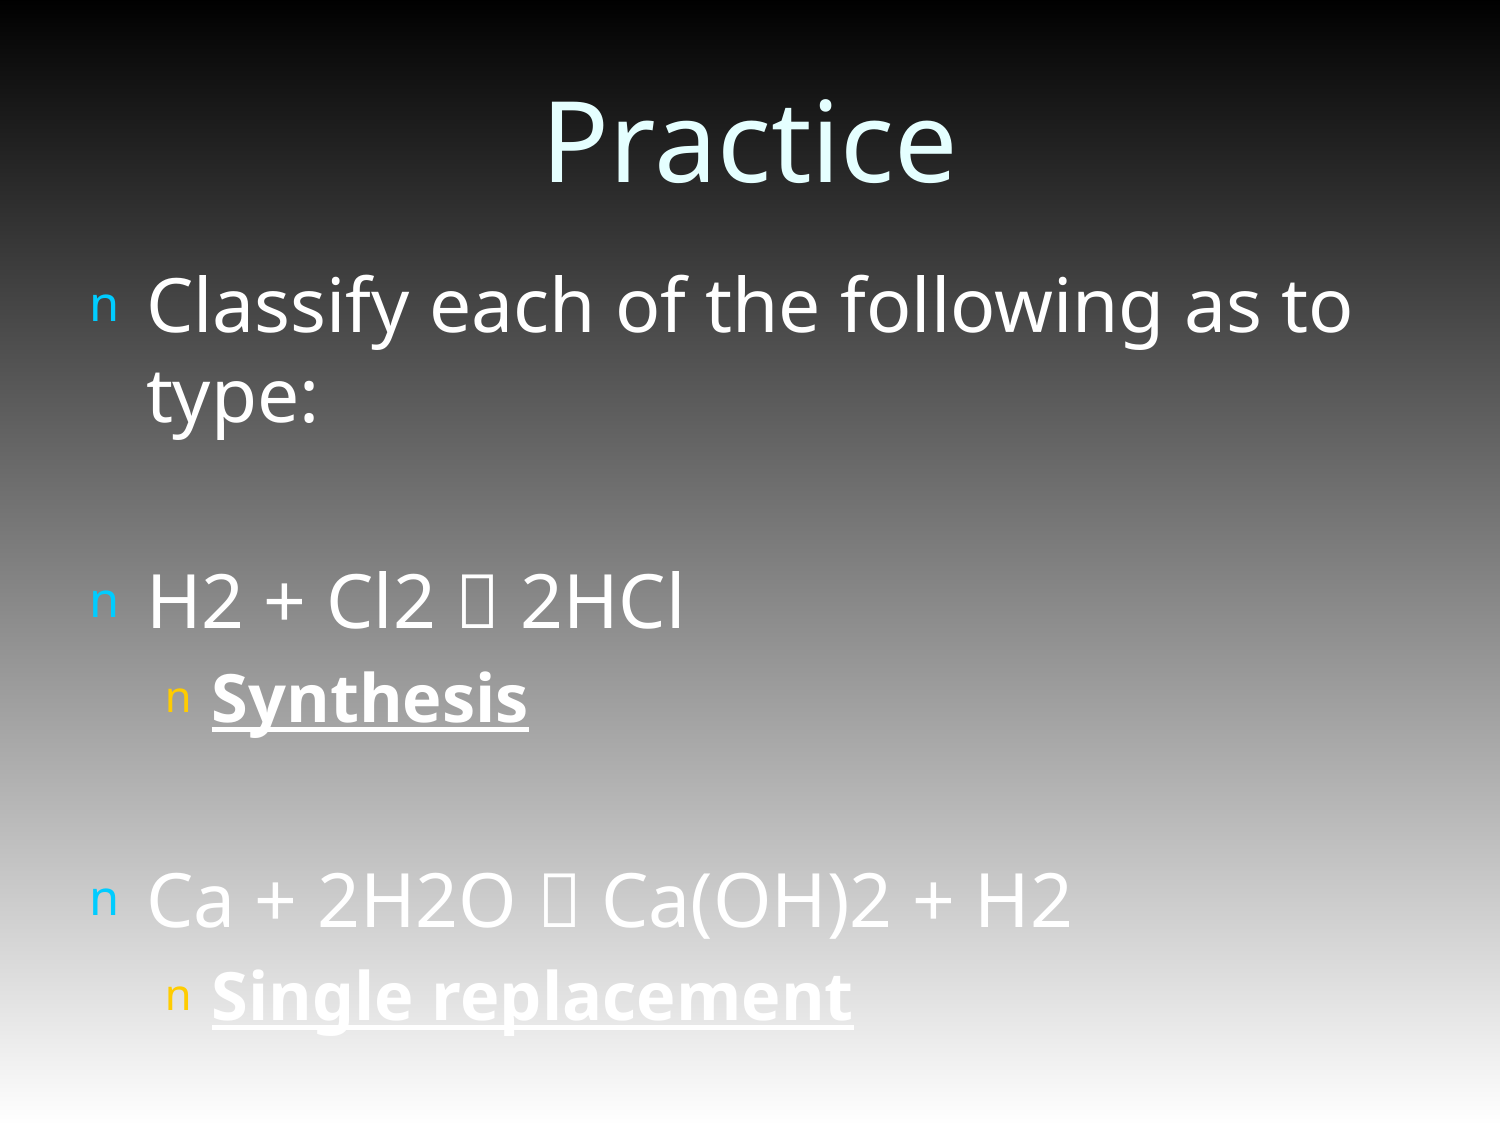

# Practice
Classify each of the following as to type:
H2 + Cl2  2HCl
Synthesis
Ca + 2H2O  Ca(OH)2 + H2
Single replacement